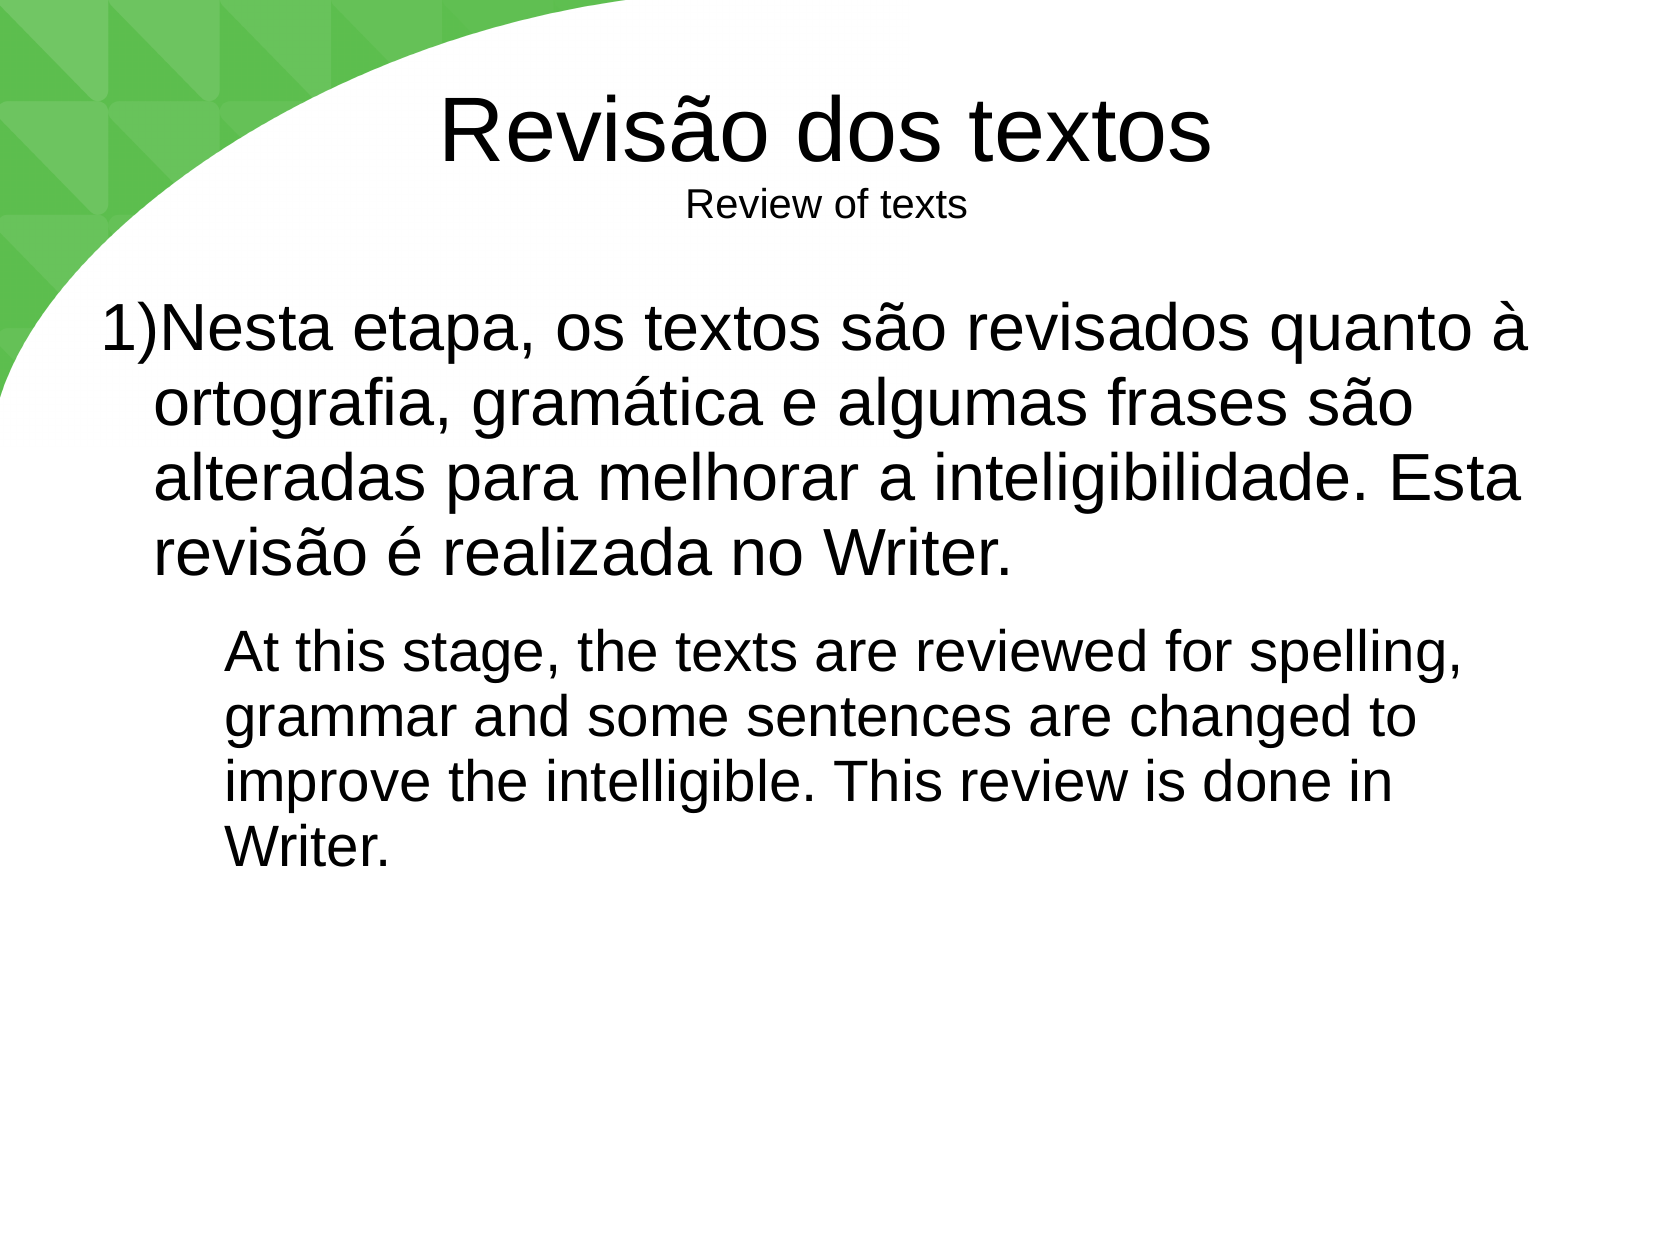

# Revisão dos textos Review of texts
Nesta etapa, os textos são revisados quanto à ortografia, gramática e algumas frases são alteradas para melhorar a inteligibilidade. Esta revisão é realizada no Writer.
At this stage, the texts are reviewed for spelling, grammar and some sentences are changed to improve the intelligible. This review is done in Writer.